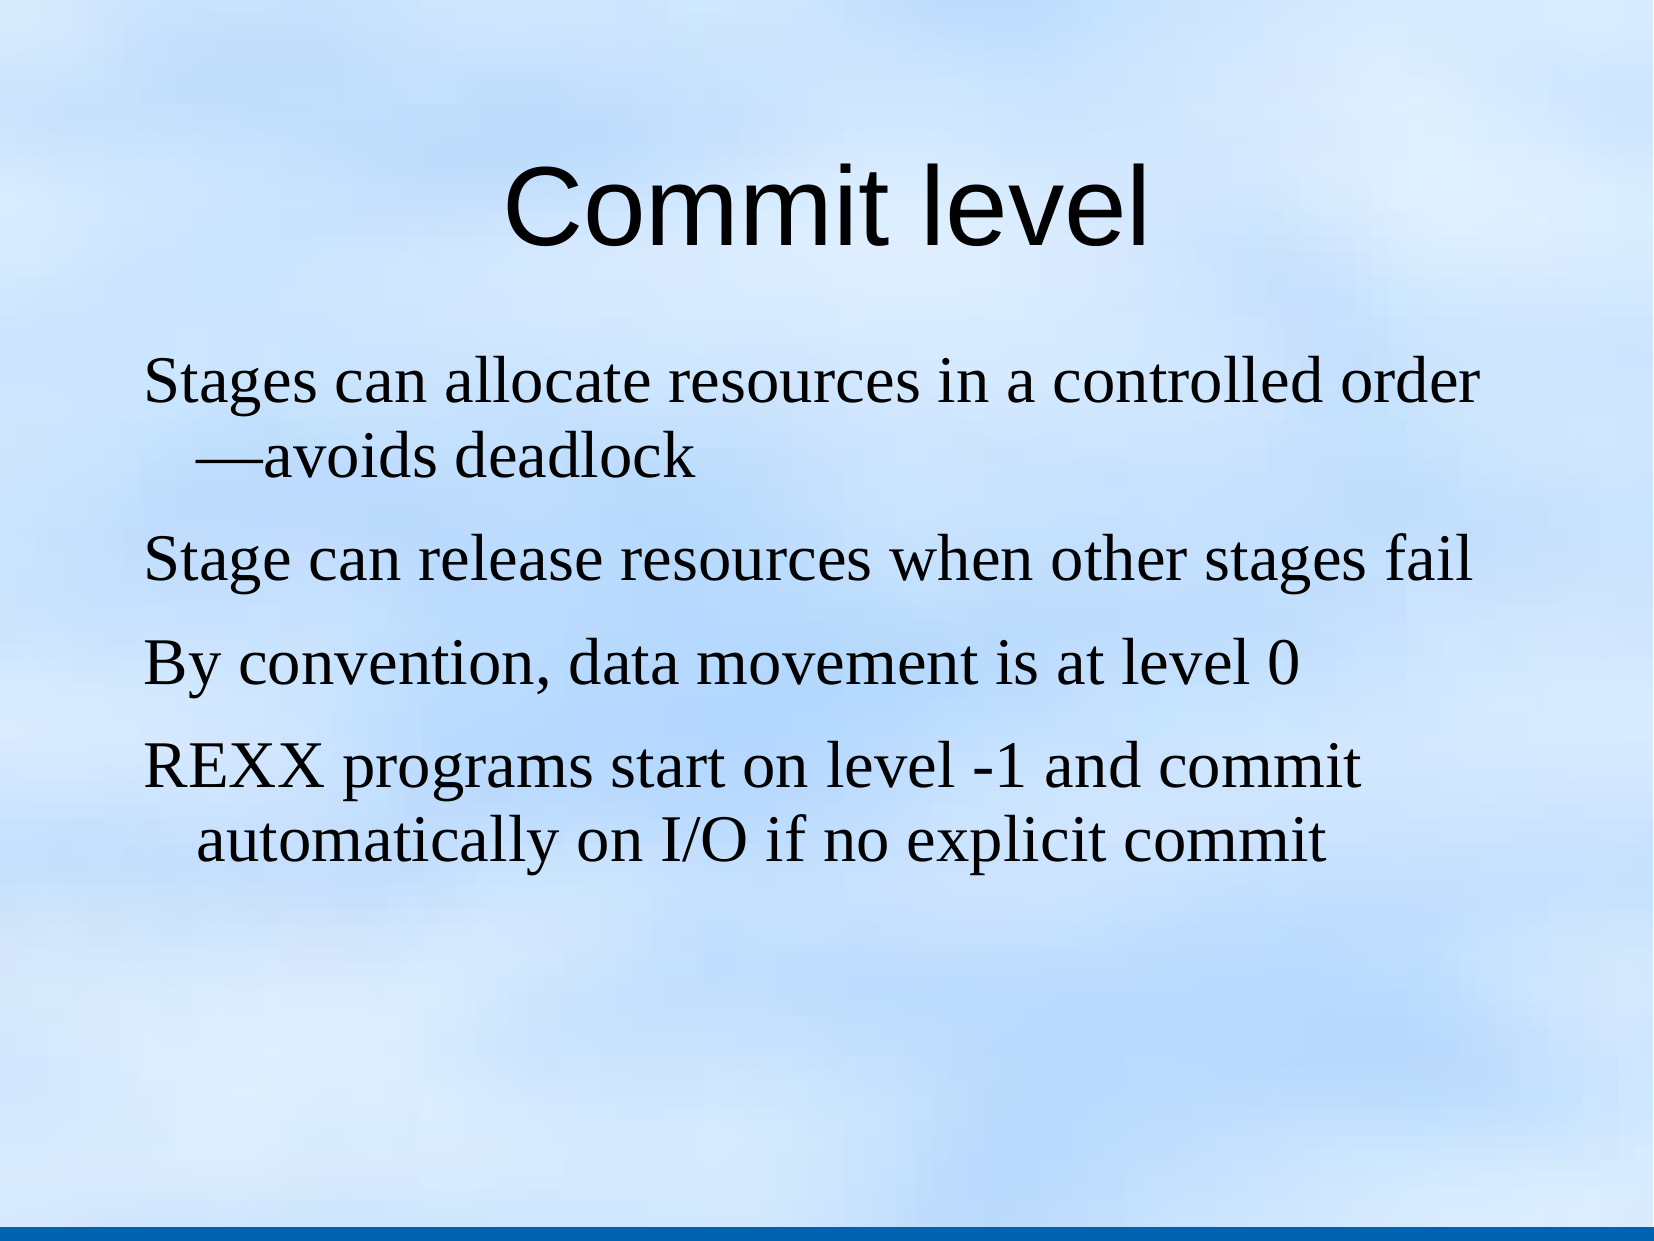

# Commit level
Stages can allocate resources in a controlled order—avoids deadlock
Stage can release resources when other stages fail
By convention, data movement is at level 0
REXX programs start on level -1 and commit automatically on I/O if no explicit commit